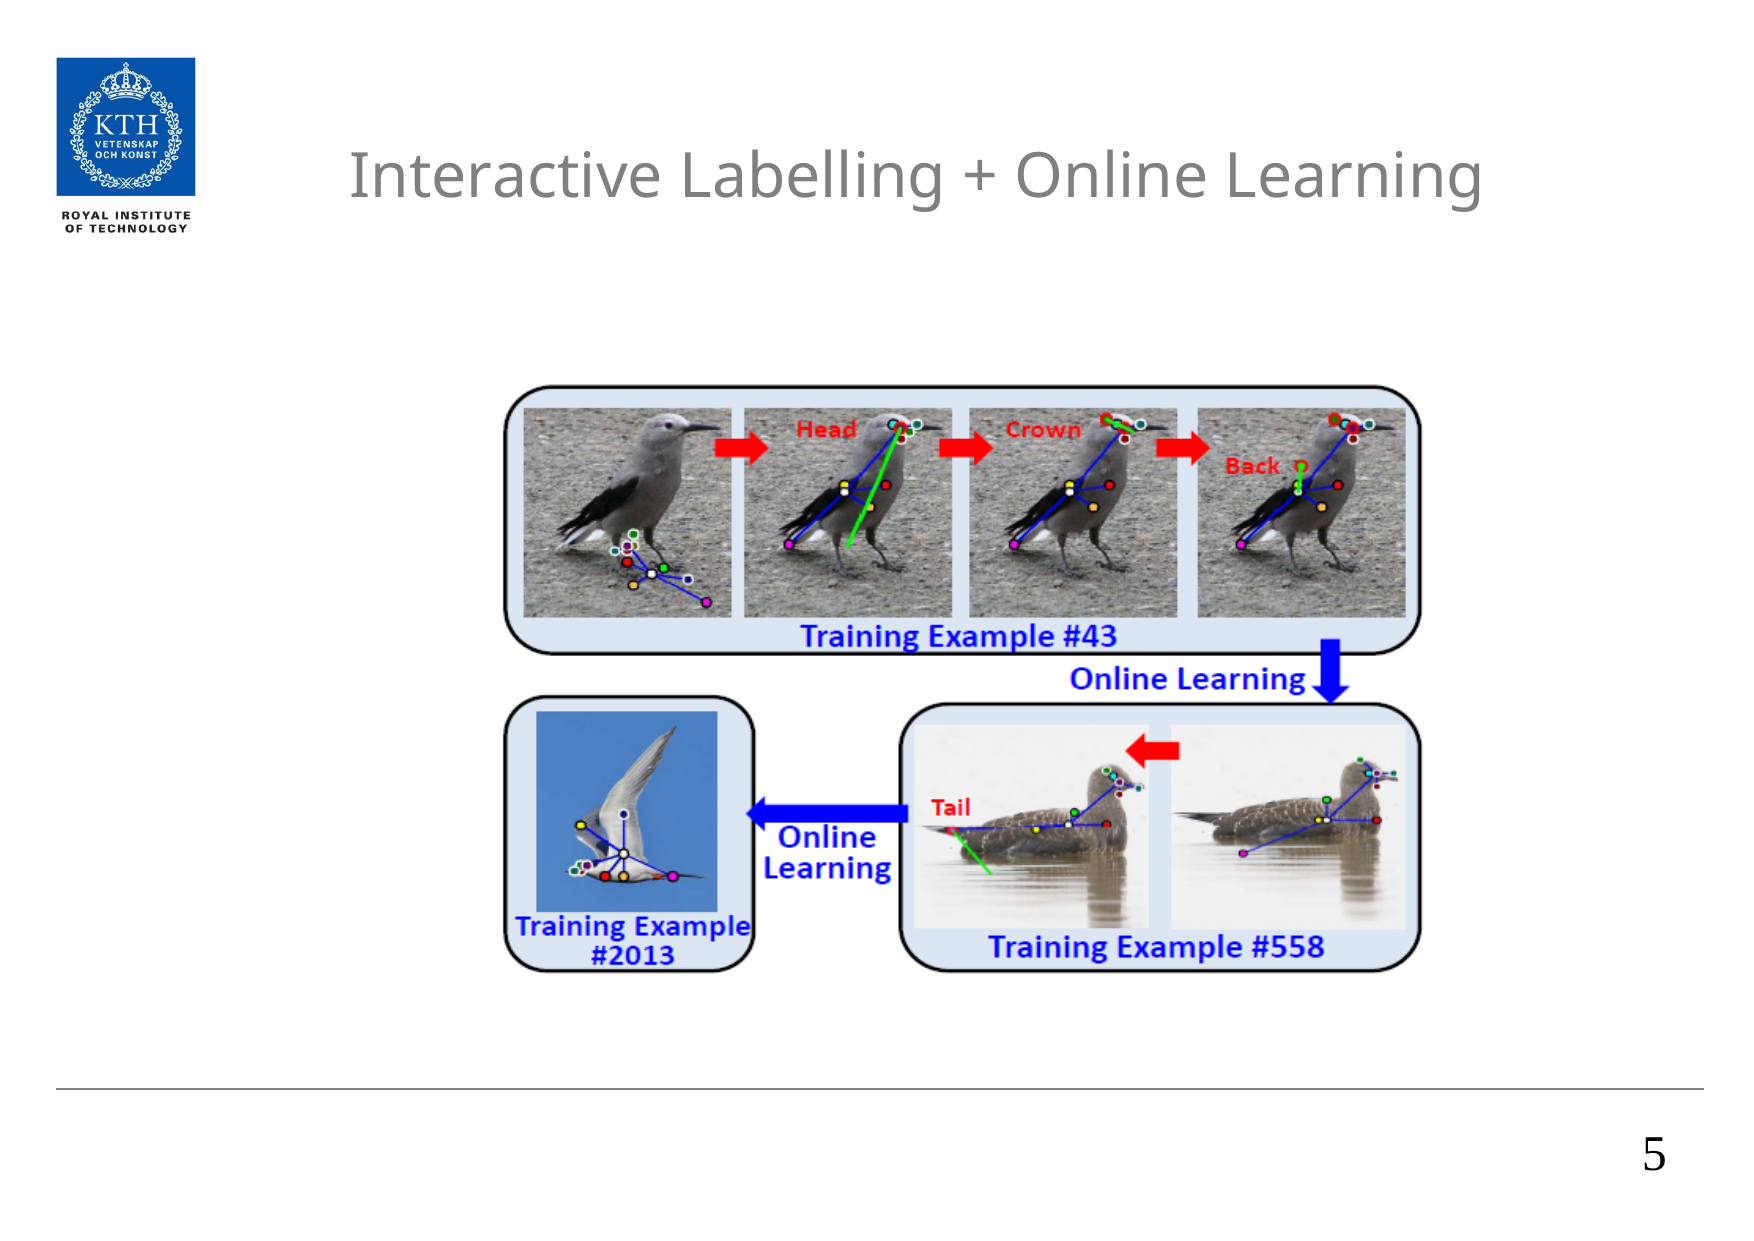

# Interactive Labelling + Online Learning
5